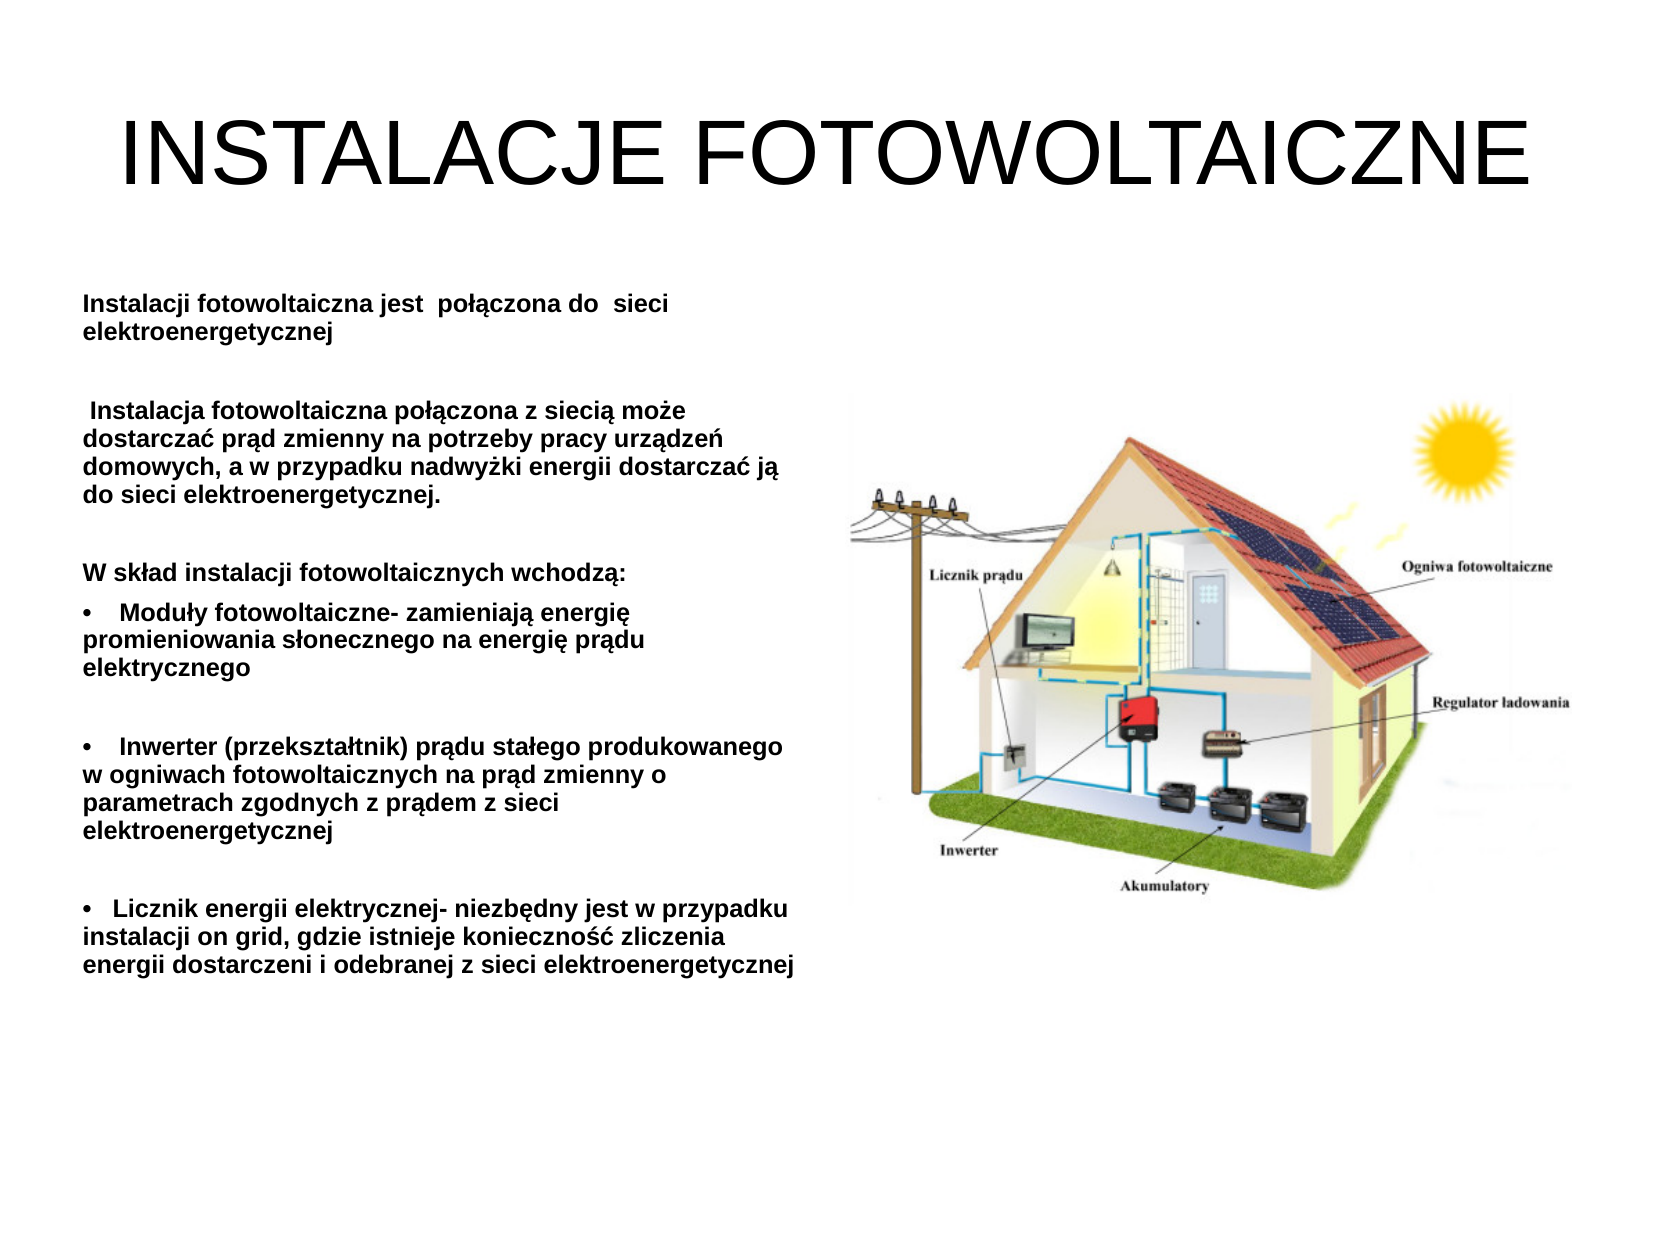

# INSTALACJE FOTOWOLTAICZNE
Instalacji fotowoltaiczna jest połączona do sieci elektroenergetycznej
 Instalacja fotowoltaiczna połączona z siecią może dostarczać prąd zmienny na potrzeby pracy urządzeń domowych, a w przypadku nadwyżki energii dostarczać ją do sieci elektroenergetycznej.
W skład instalacji fotowoltaicznych wchodzą:
• Moduły fotowoltaiczne- zamieniają energię promieniowania słonecznego na energię prądu elektrycznego
• Inwerter (przekształtnik) prądu stałego produkowanego w ogniwach fotowoltaicznych na prąd zmienny o parametrach zgodnych z prądem z sieci elektroenergetycznej
• Licznik energii elektrycznej- niezbędny jest w przypadku instalacji on grid, gdzie istnieje konieczność zliczenia energii dostarczeni i odebranej z sieci elektroenergetycznej